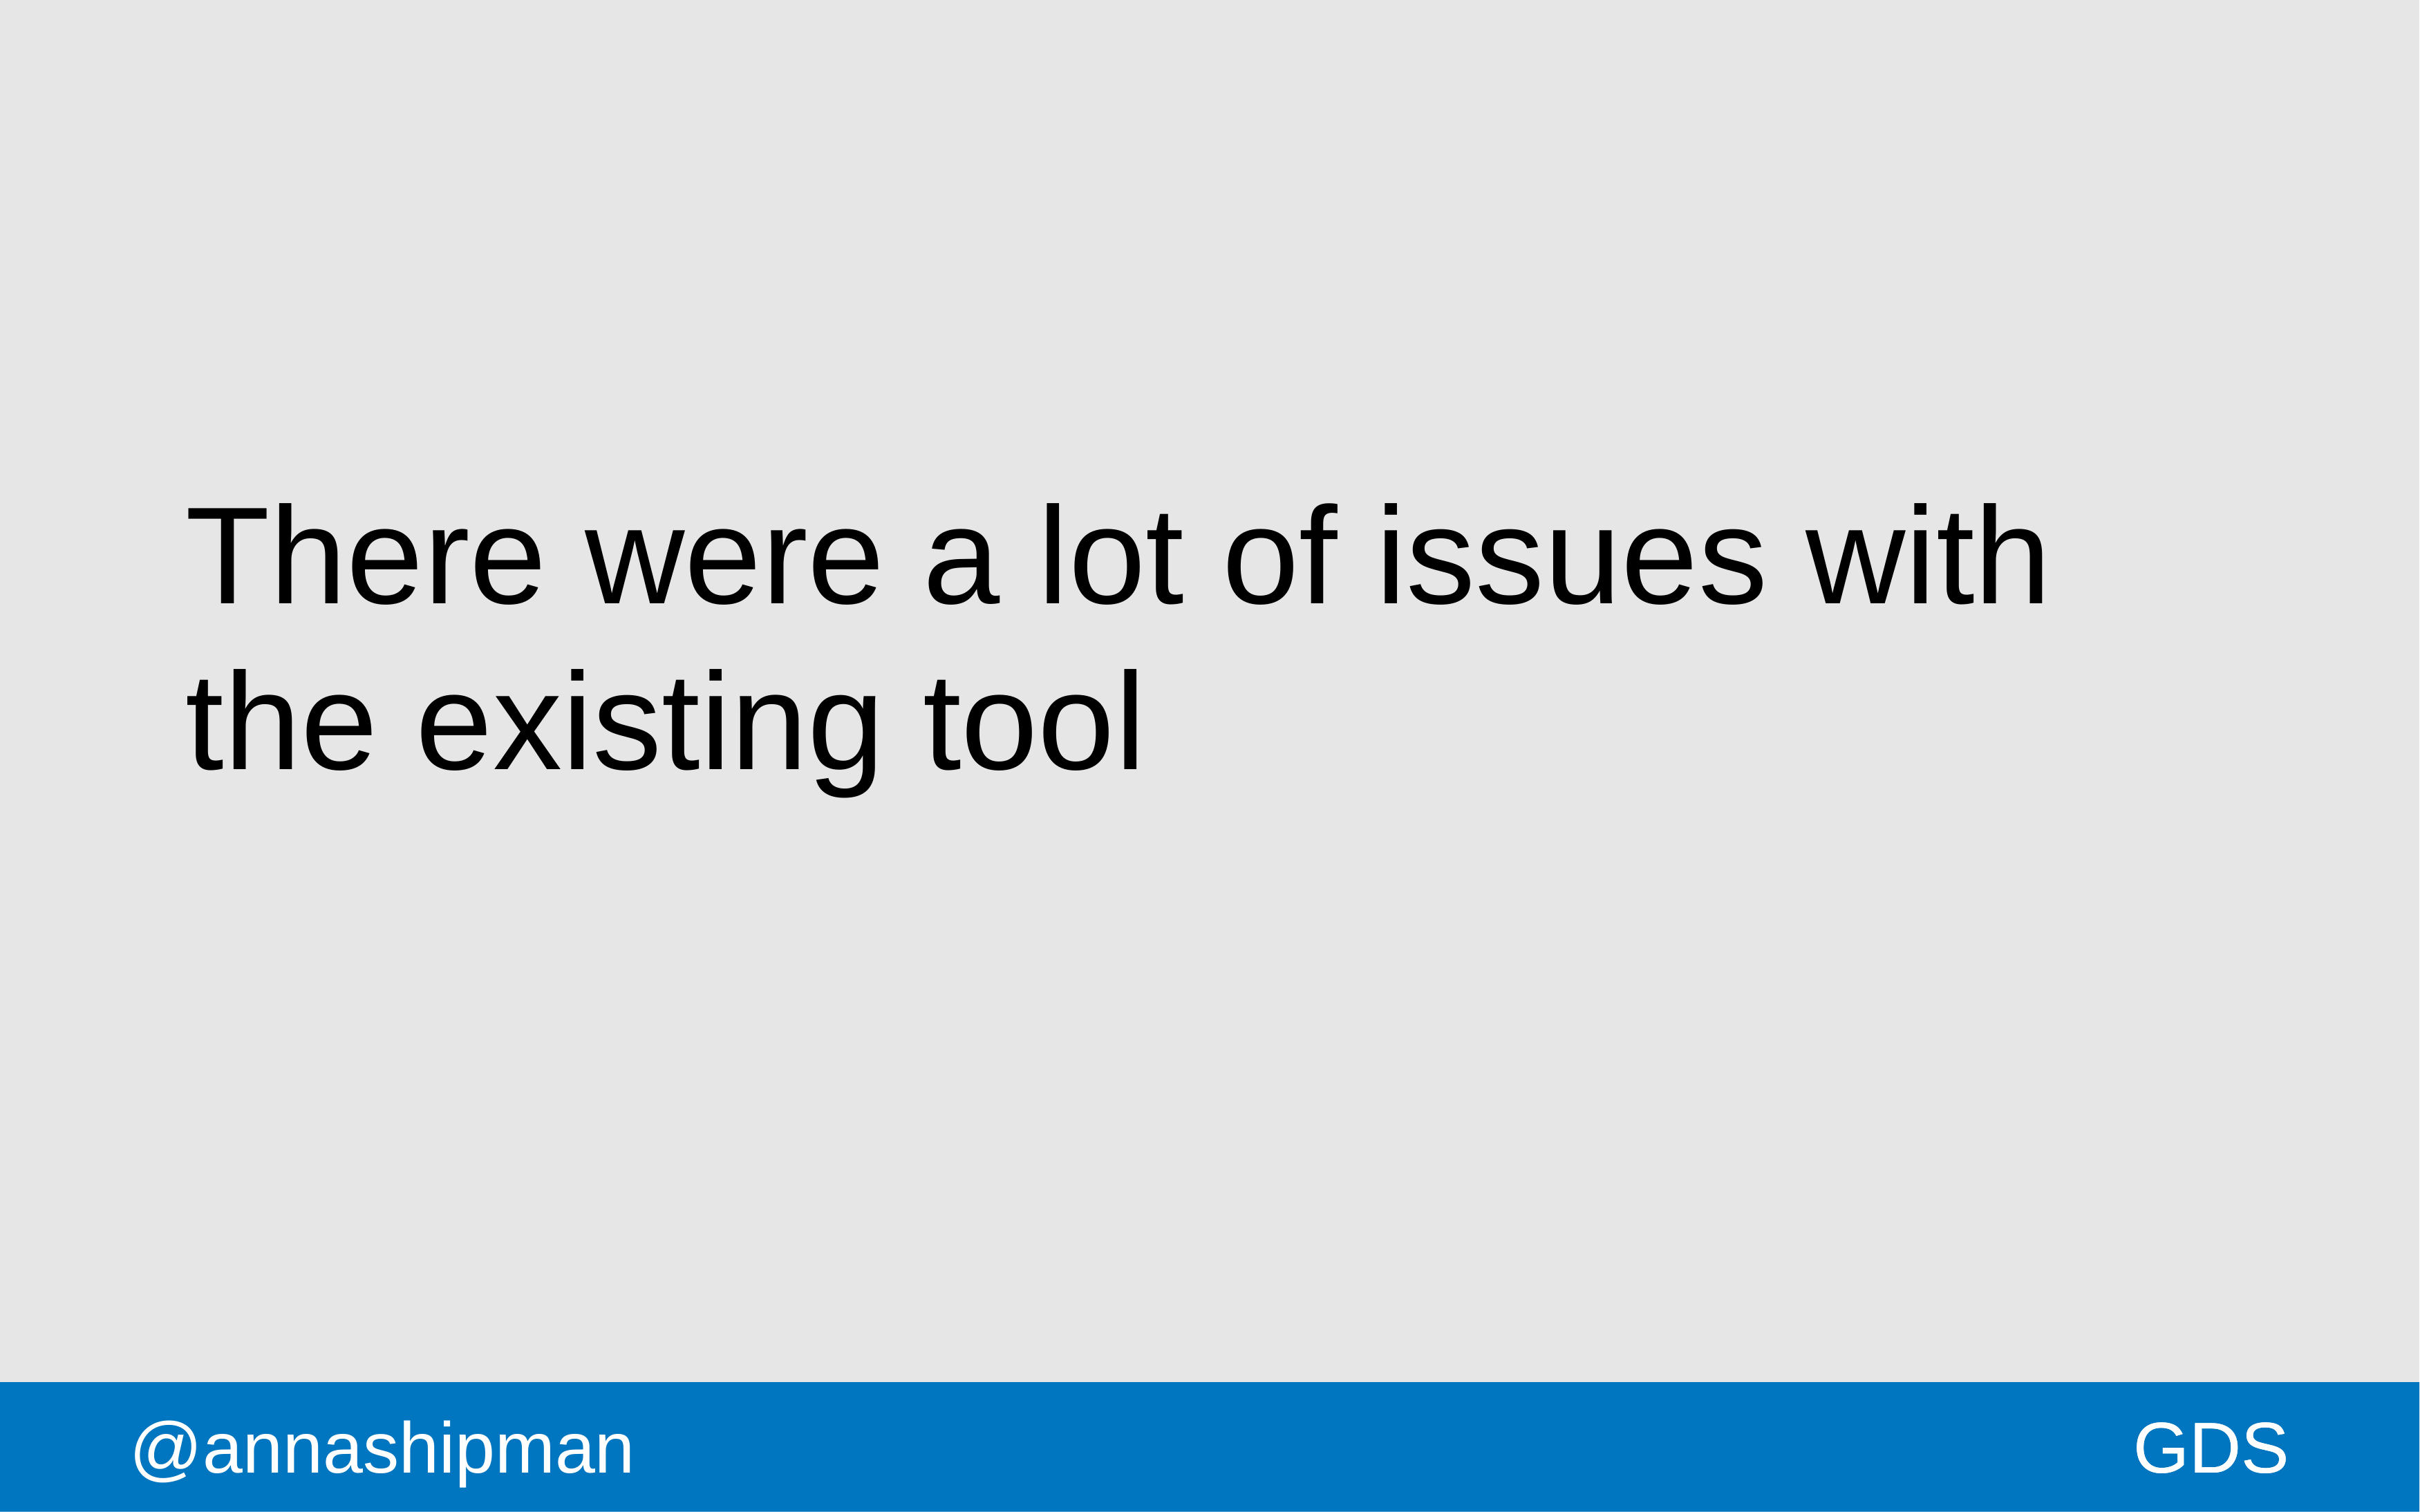

# There were a lot of issues with the existing tool